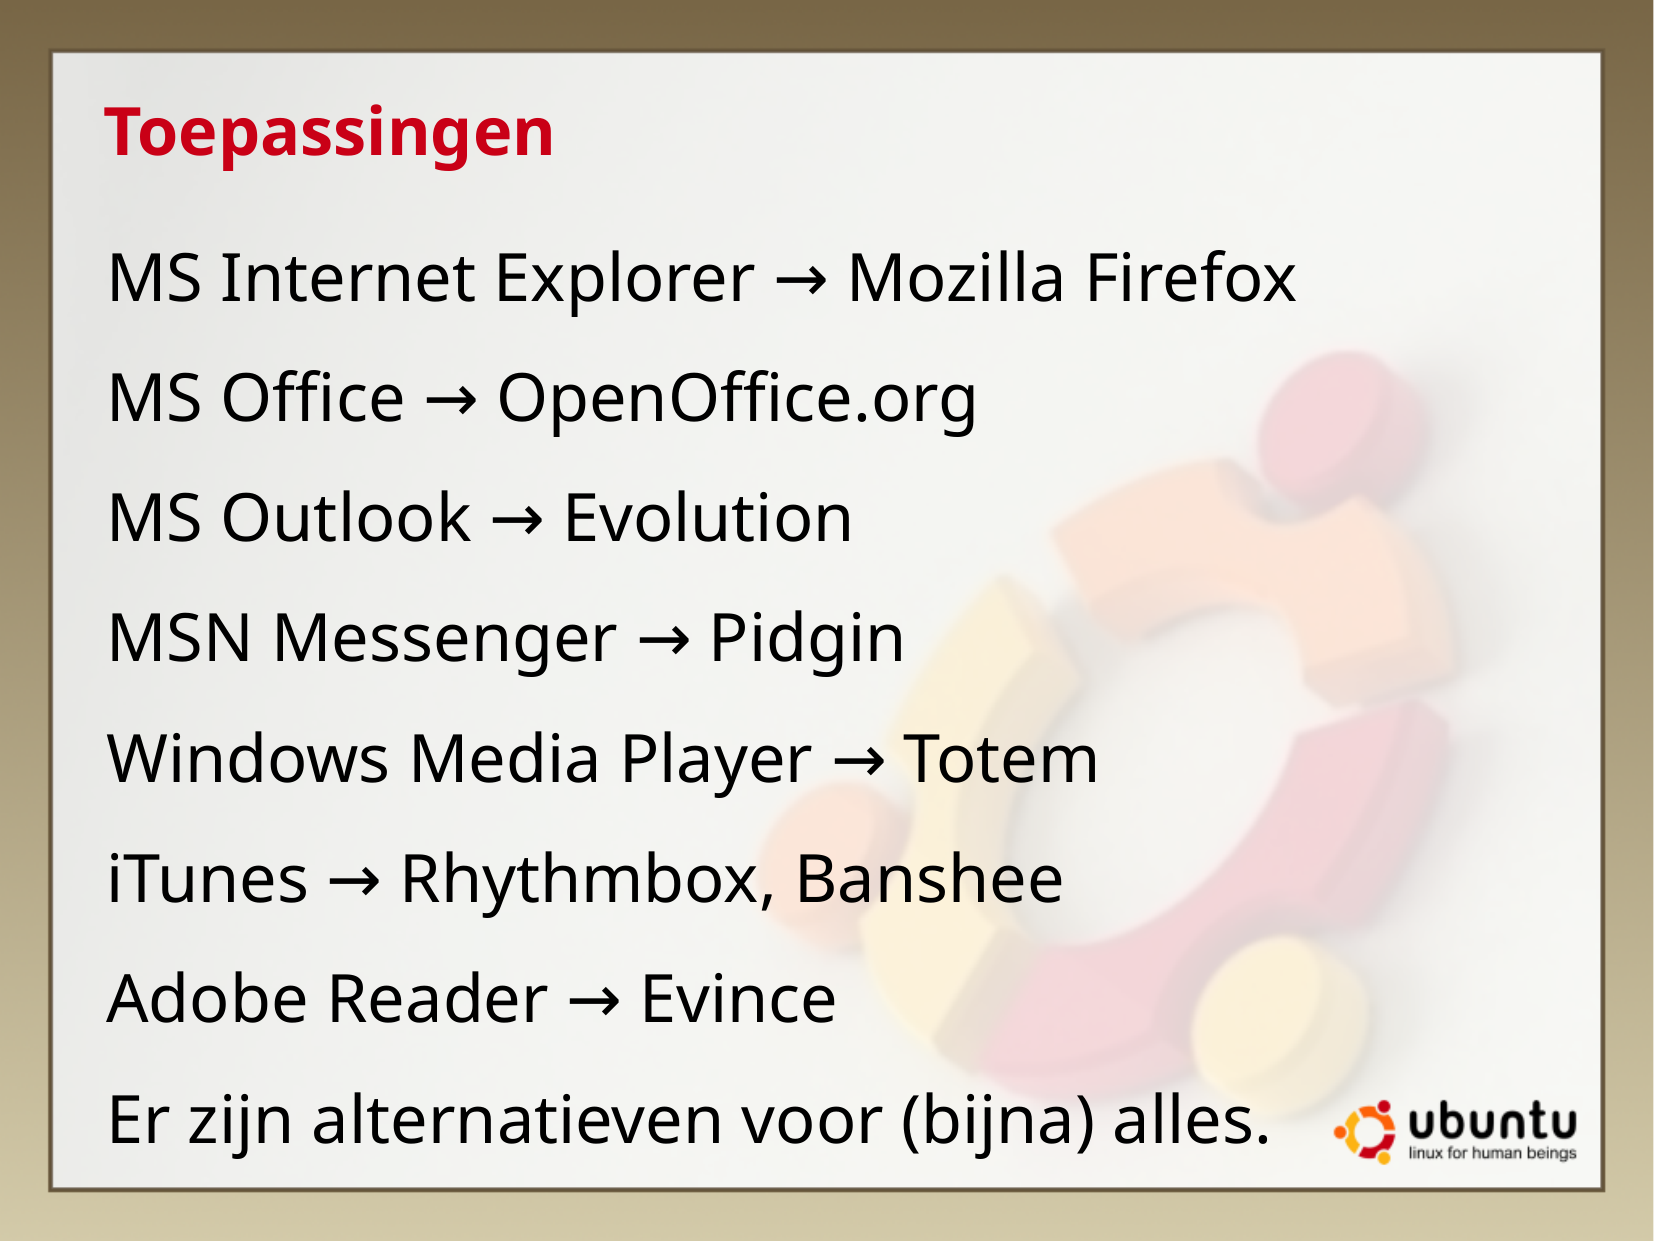

Toepassingen
# MS Internet Explorer → Mozilla Firefox
MS Office → OpenOffice.org
MS Outlook → Evolution
MSN Messenger → Pidgin
Windows Media Player → Totem
iTunes → Rhythmbox, Banshee
Adobe Reader → Evince
Er zijn alternatieven voor (bijna) alles.